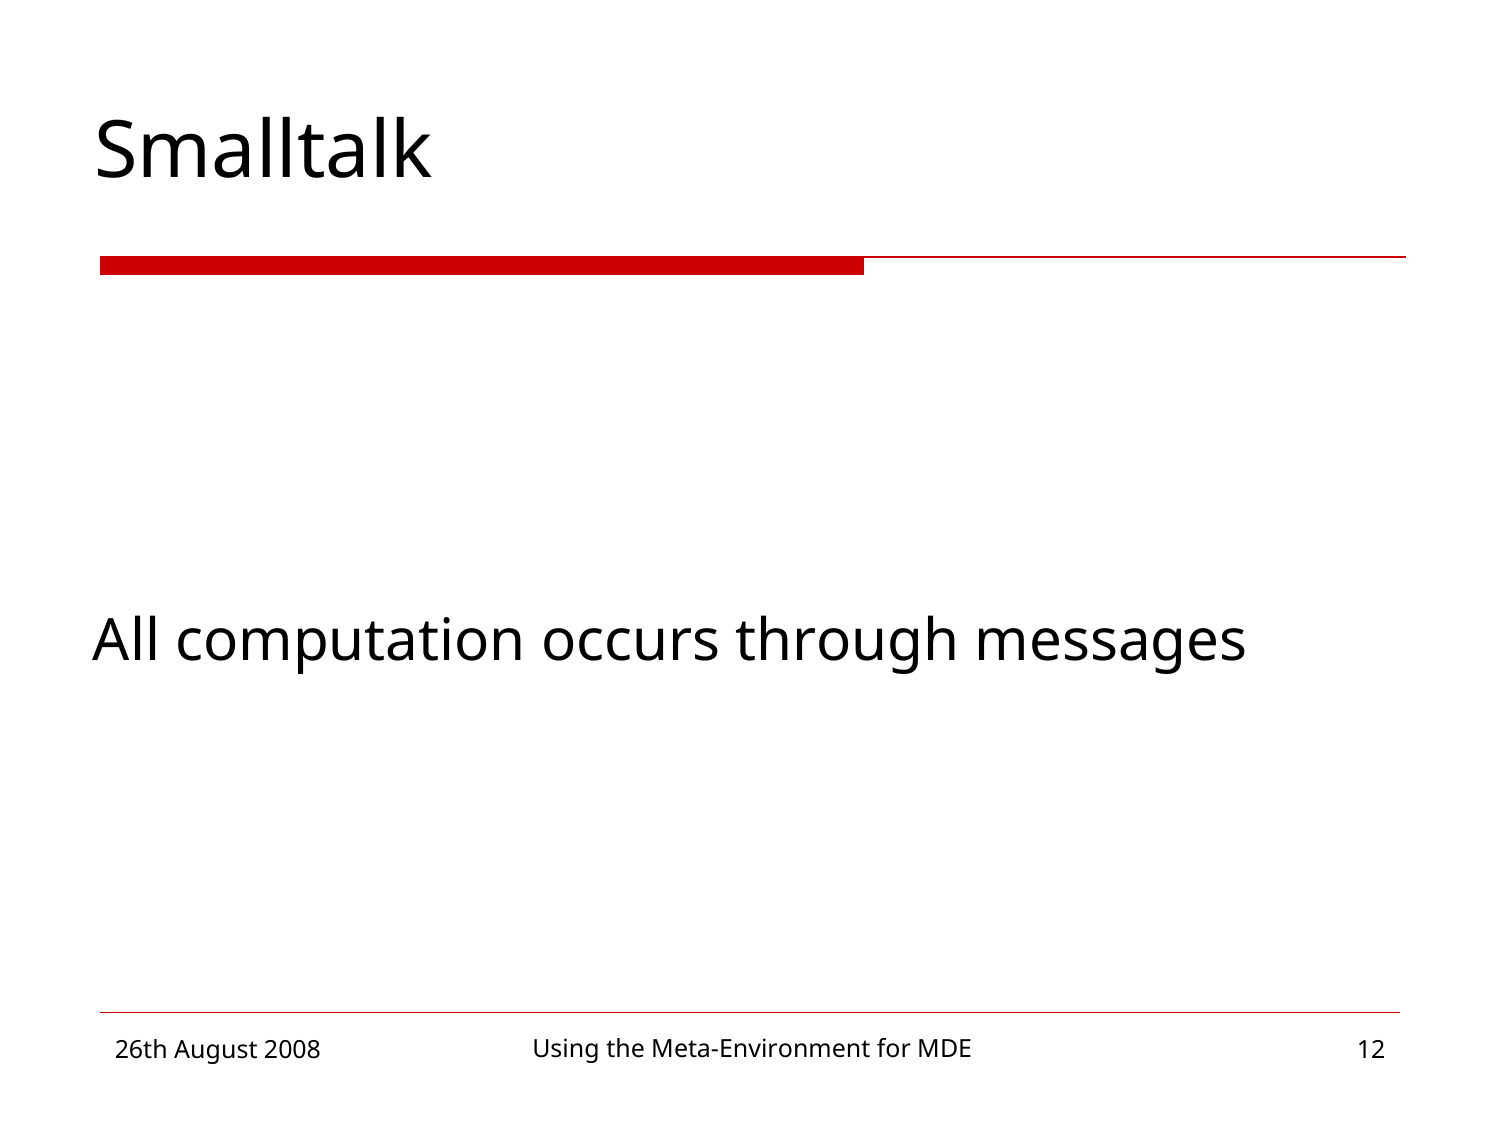

# Smalltalk
All computation occurs through messages
Using the Meta-Environment for MDE
26th August 2008
12